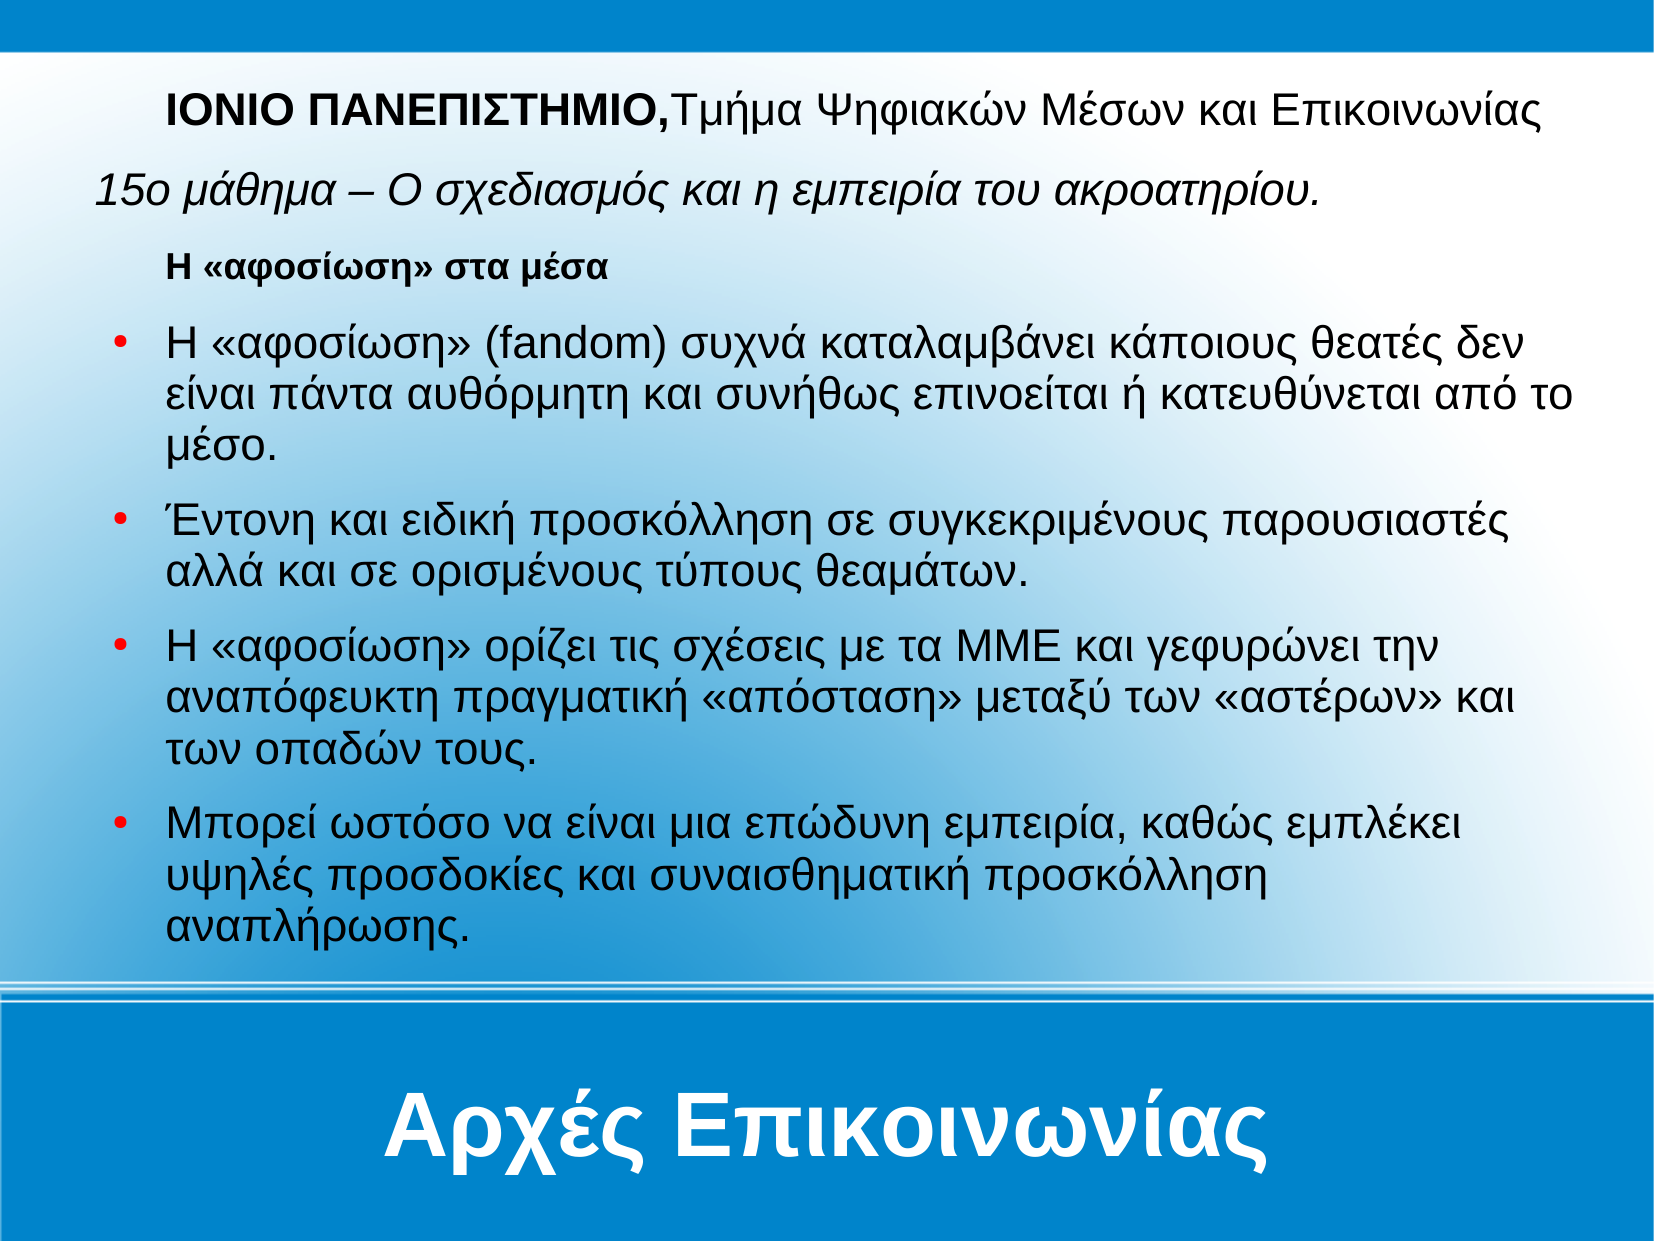

ΙΟΝΙΟ ΠΑΝΕΠΙΣΤΗΜΙΟ,Τμήμα Ψηφιακών Μέσων και Επικοινωνίας
15ο μάθημα – Ο σχεδιασμός και η εμπειρία του ακροατηρίου.
Η «αφοσίωση» στα μέσα
Η «αφοσίωση» (fandom) συχνά καταλαμβάνει κάποιους θεατές δεν είναι πάντα αυθόρμητη και συνήθως επινοείται ή κατευθύνεται από το μέσο.
Έντονη και ειδική προσκόλληση σε συγκεκριμένους παρουσιαστές αλλά και σε ορισμένους τύπους θεαμάτων.
Η «αφοσίωση» ορίζει τις σχέσεις με τα ΜΜΕ και γεφυρώνει την αναπόφευκτη πραγματική «απόσταση» μεταξύ των «αστέρων» και των οπαδών τους.
Μπορεί ωστόσο να είναι μια επώδυνη εμπειρία, καθώς εμπλέκει υψηλές προσδοκίες και συναισθηματική προσκόλληση αναπλήρωσης.
# Αρχές Επικοινωνίας